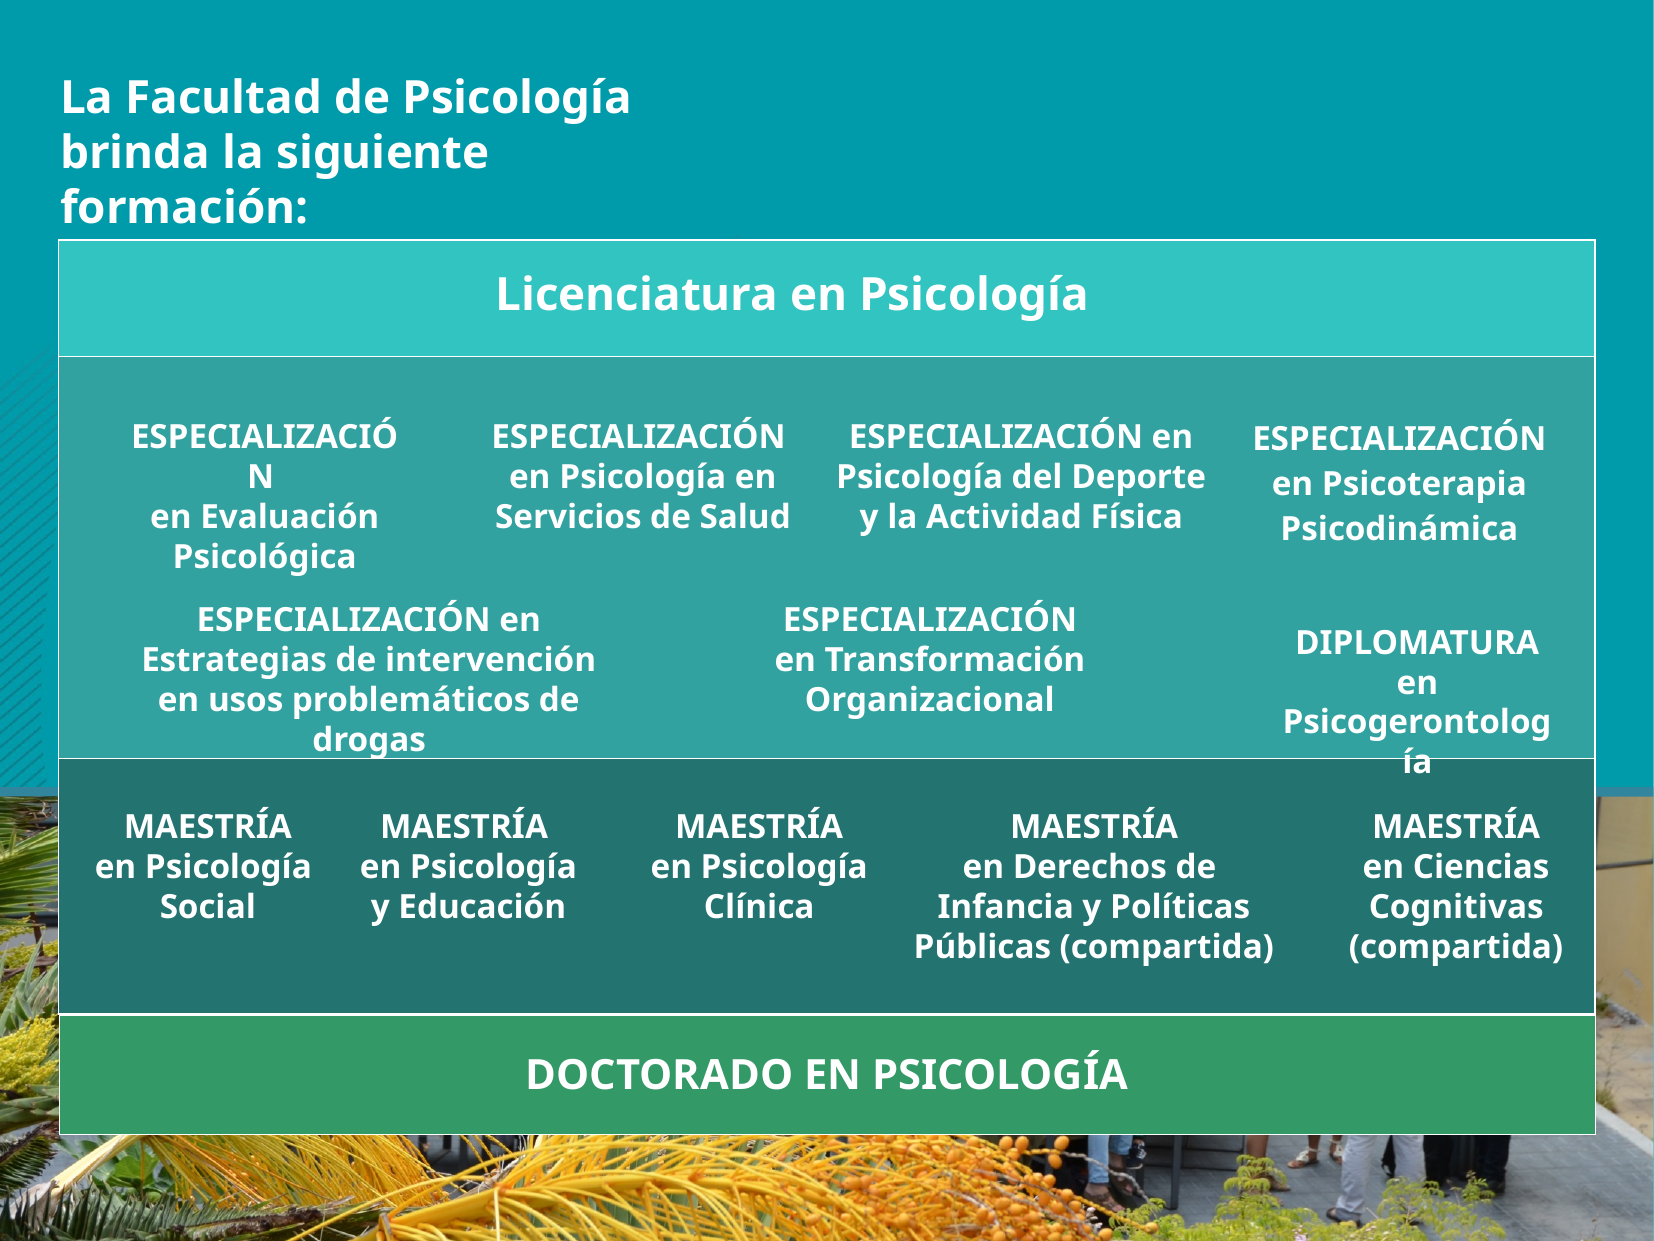

La Facultad de Psicología brinda la siguiente formación:
Licenciatura en Psicología
ESPECIALIZACIÓN
en Evaluación Psicológica
ESPECIALIZACIÓN
en Psicología en Servicios de Salud
ESPECIALIZACIÓN en Psicología del Deporte y la Actividad Física
ESPECIALIZACIÓN en Psicoterapia Psicodinámica
ESPECIALIZACIÓN en Estrategias de intervención en usos problemáticos de drogas
ESPECIALIZACIÓN en Transformación Organizacional
DIPLOMATURA en Psicogerontología
MAESTRÍA
en Psicología
Social
MAESTRÍA
en Psicología
y Educación
MAESTRÍA
en Psicología Clínica
MAESTRÍA
en Derechos de
Infancia y Políticas Públicas (compartida)
MAESTRÍA
en Ciencias Cognitivas
(compartida)
DOCTORADO EN PSICOLOGÍA